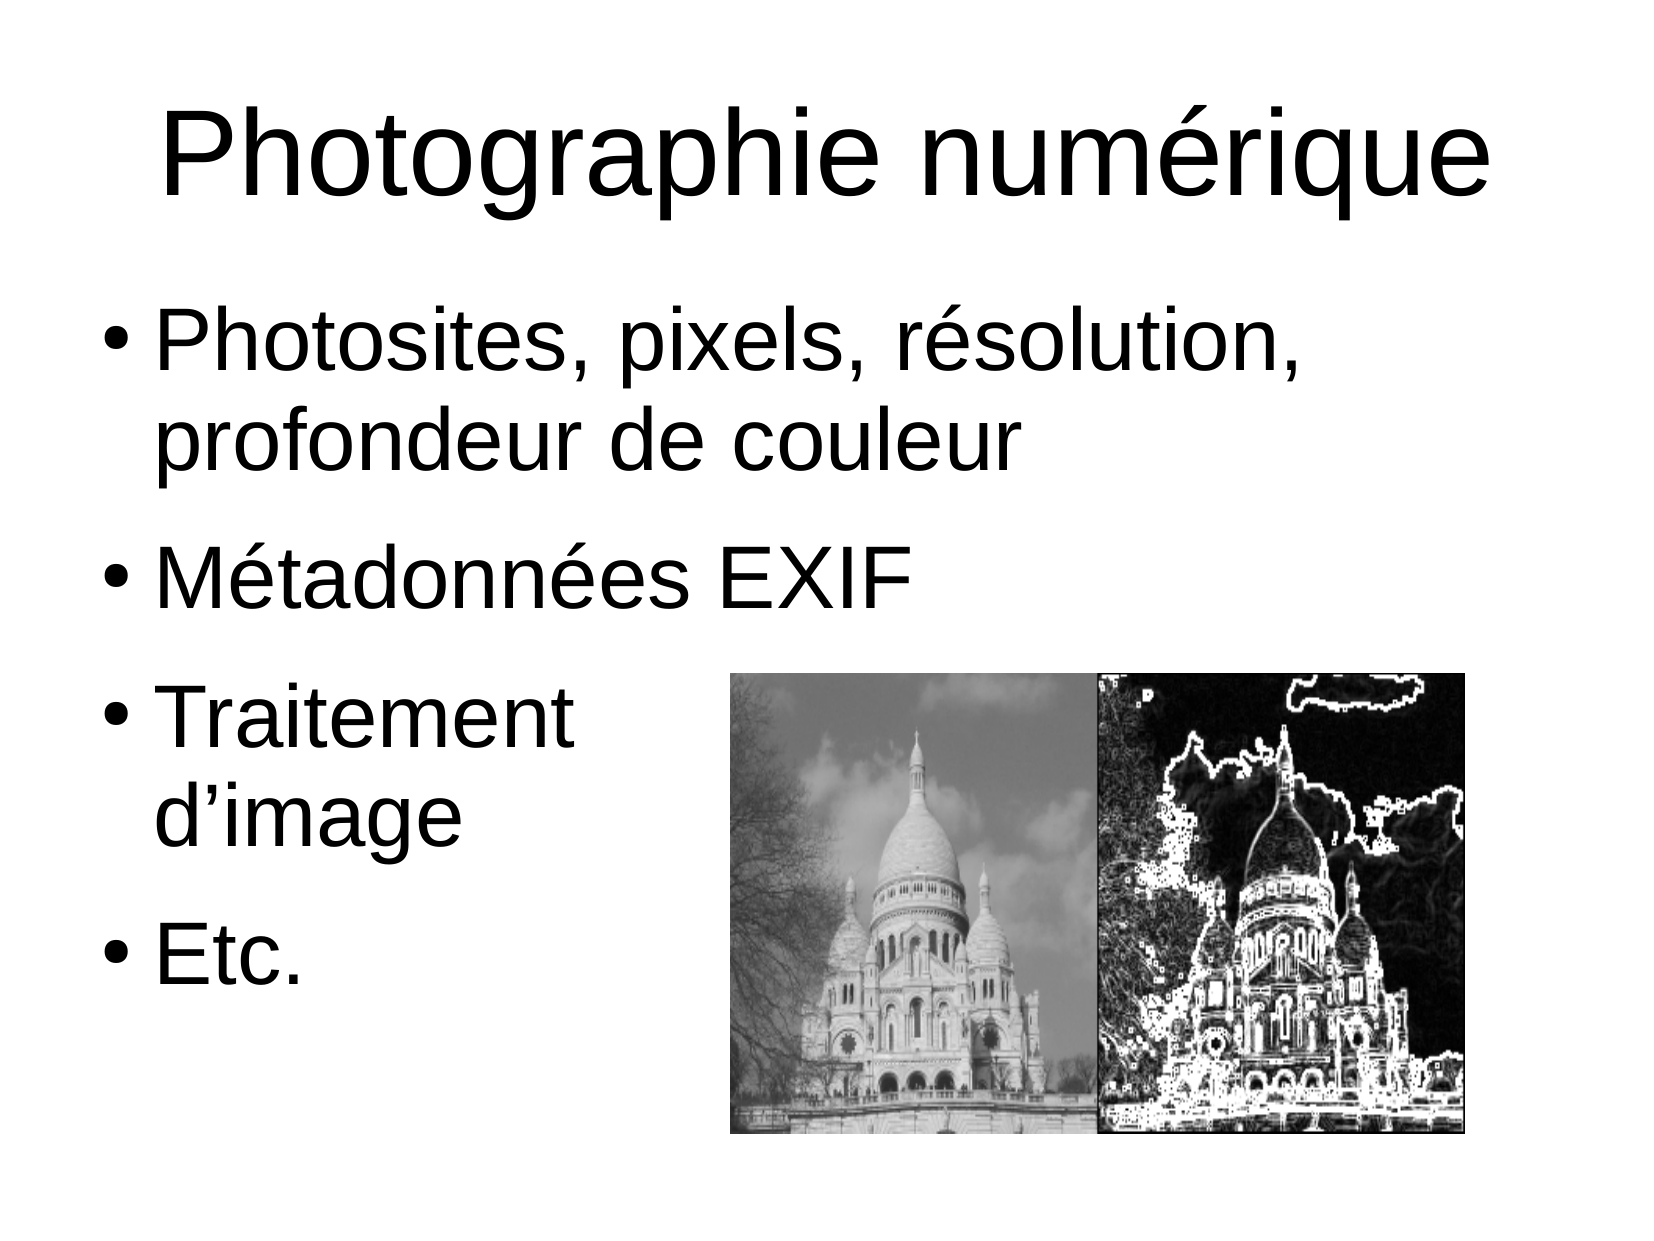

# Photographie numérique
Photosites, pixels, résolution, profondeur de couleur
Métadonnées EXIF
Traitement
d’image
Etc.